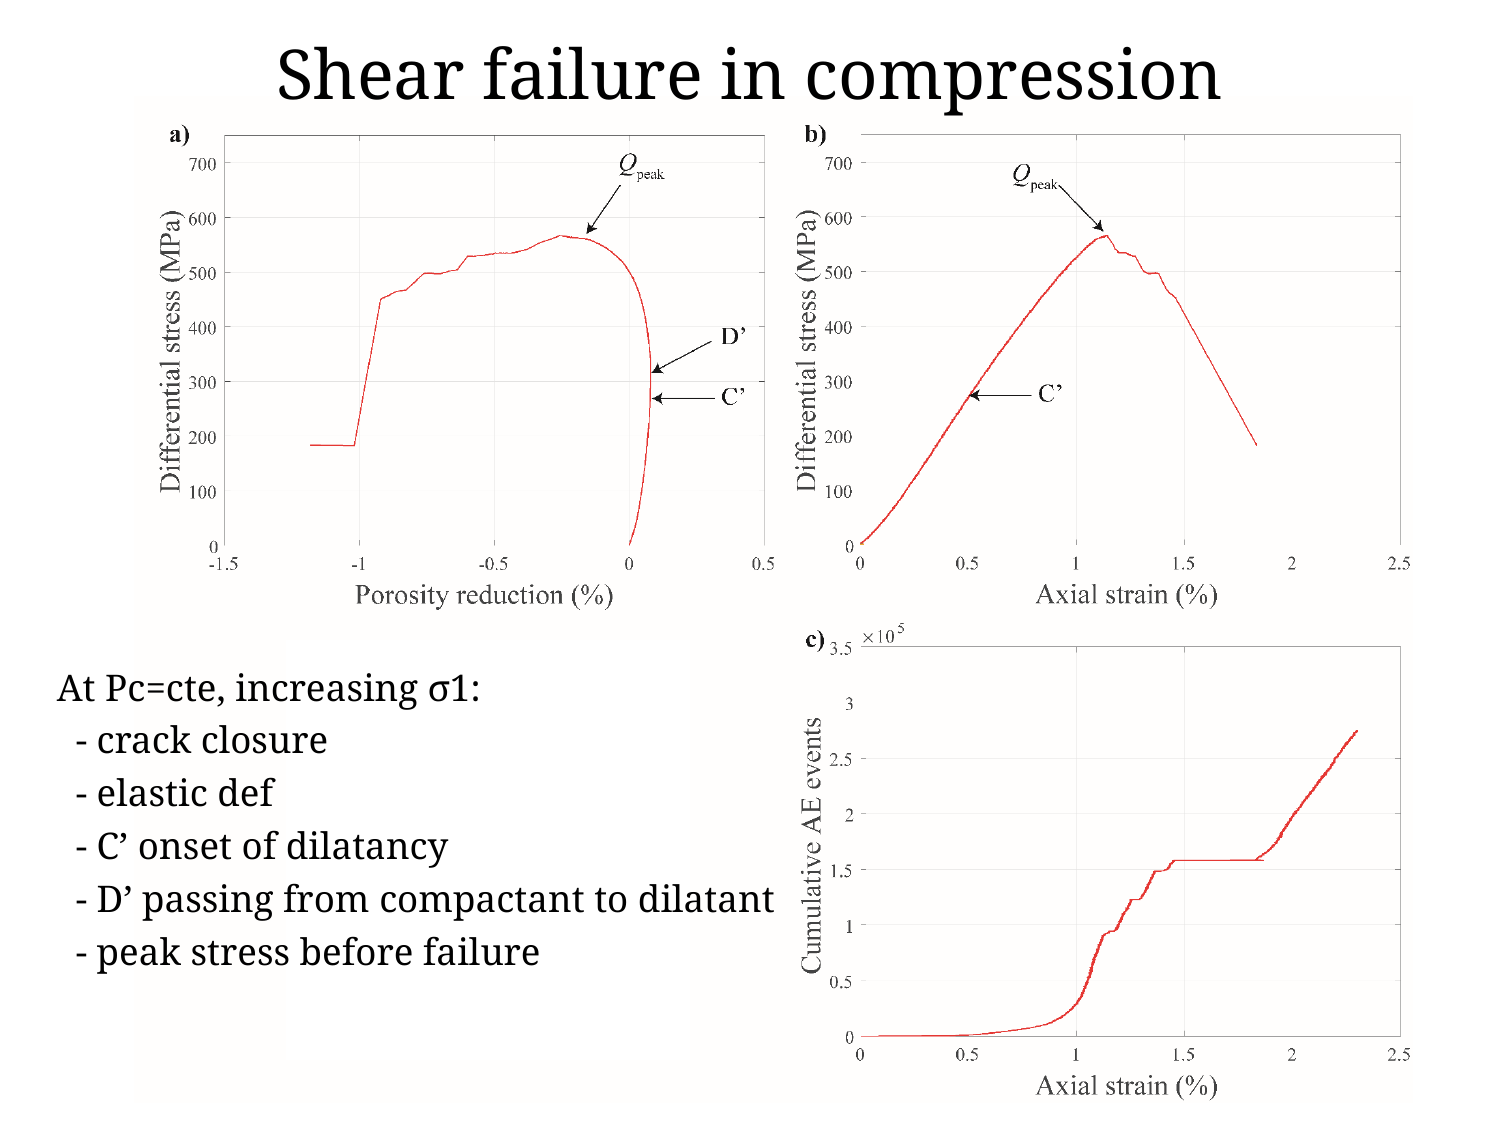

Shear failure in compression
# At Pc=cte, increasing σ1:
 - crack closure
 - elastic def
 - C’ onset of dilatancy
 - D’ passing from compactant to dilatant
 - peak stress before failure